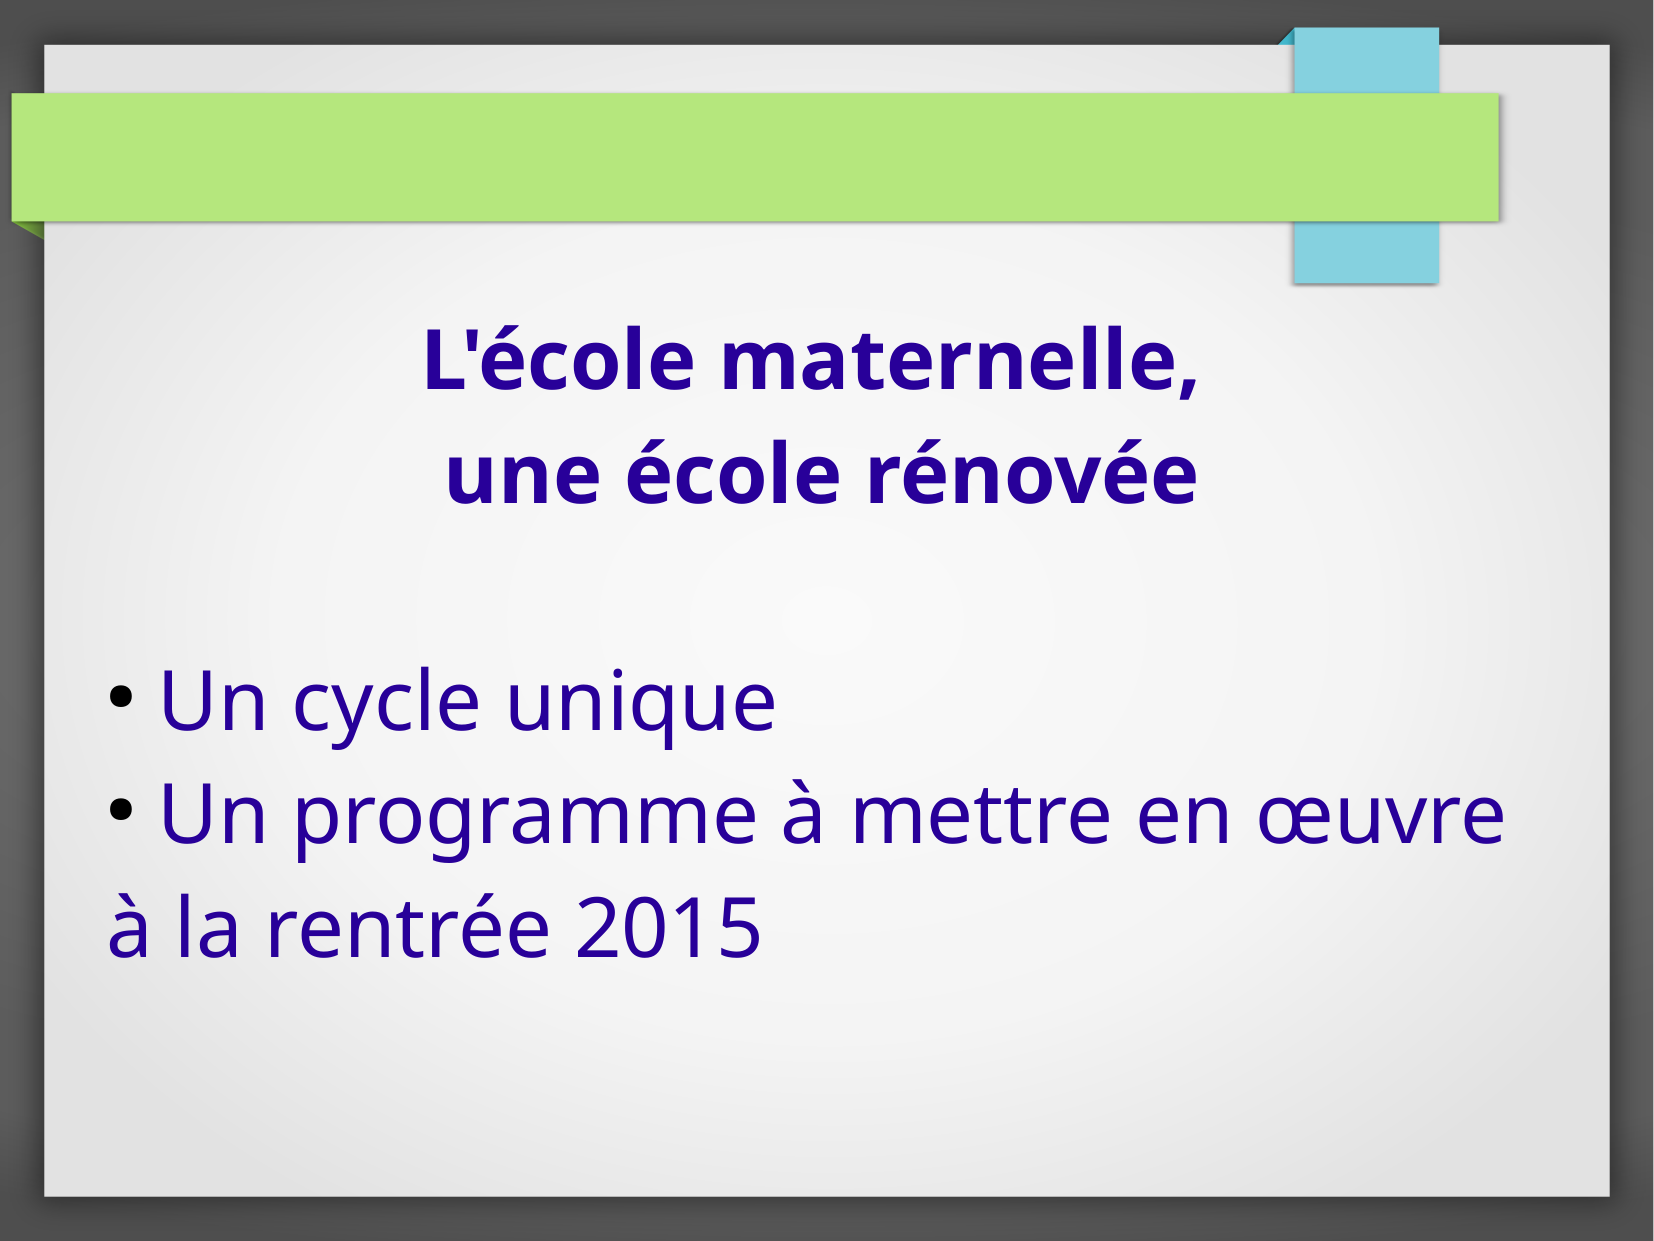

# L'école maternelle,
une école rénovée
 Un cycle unique
 Un programme à mettre en œuvre à la rentrée 2015